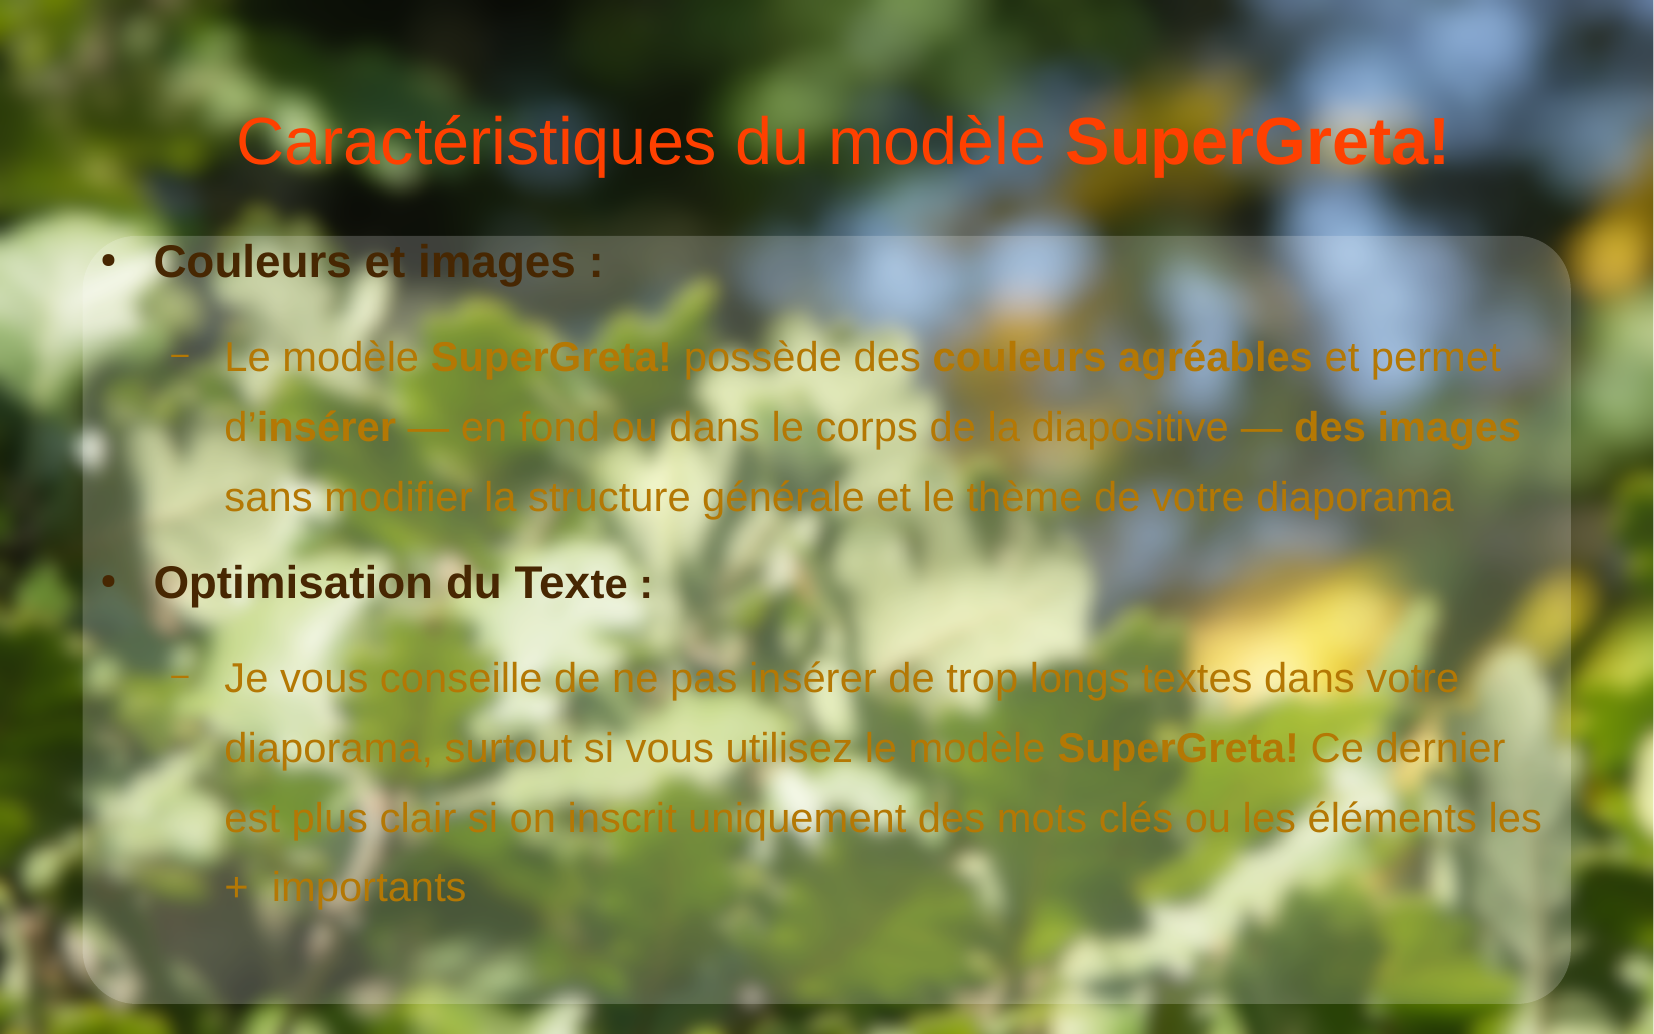

# Caractéristiques du modèle SuperGreta!
Couleurs et images :
Le modèle SuperGreta! possède des couleurs agréables et permet d’insérer — en fond ou dans le corps de la diapositive — des images sans modifier la structure générale et le thème de votre diaporama
Optimisation du Texte :
Je vous conseille de ne pas insérer de trop longs textes dans votre diaporama, surtout si vous utilisez le modèle SuperGreta! Ce dernier est plus clair si on inscrit uniquement des mots clés ou les éléments les + importants